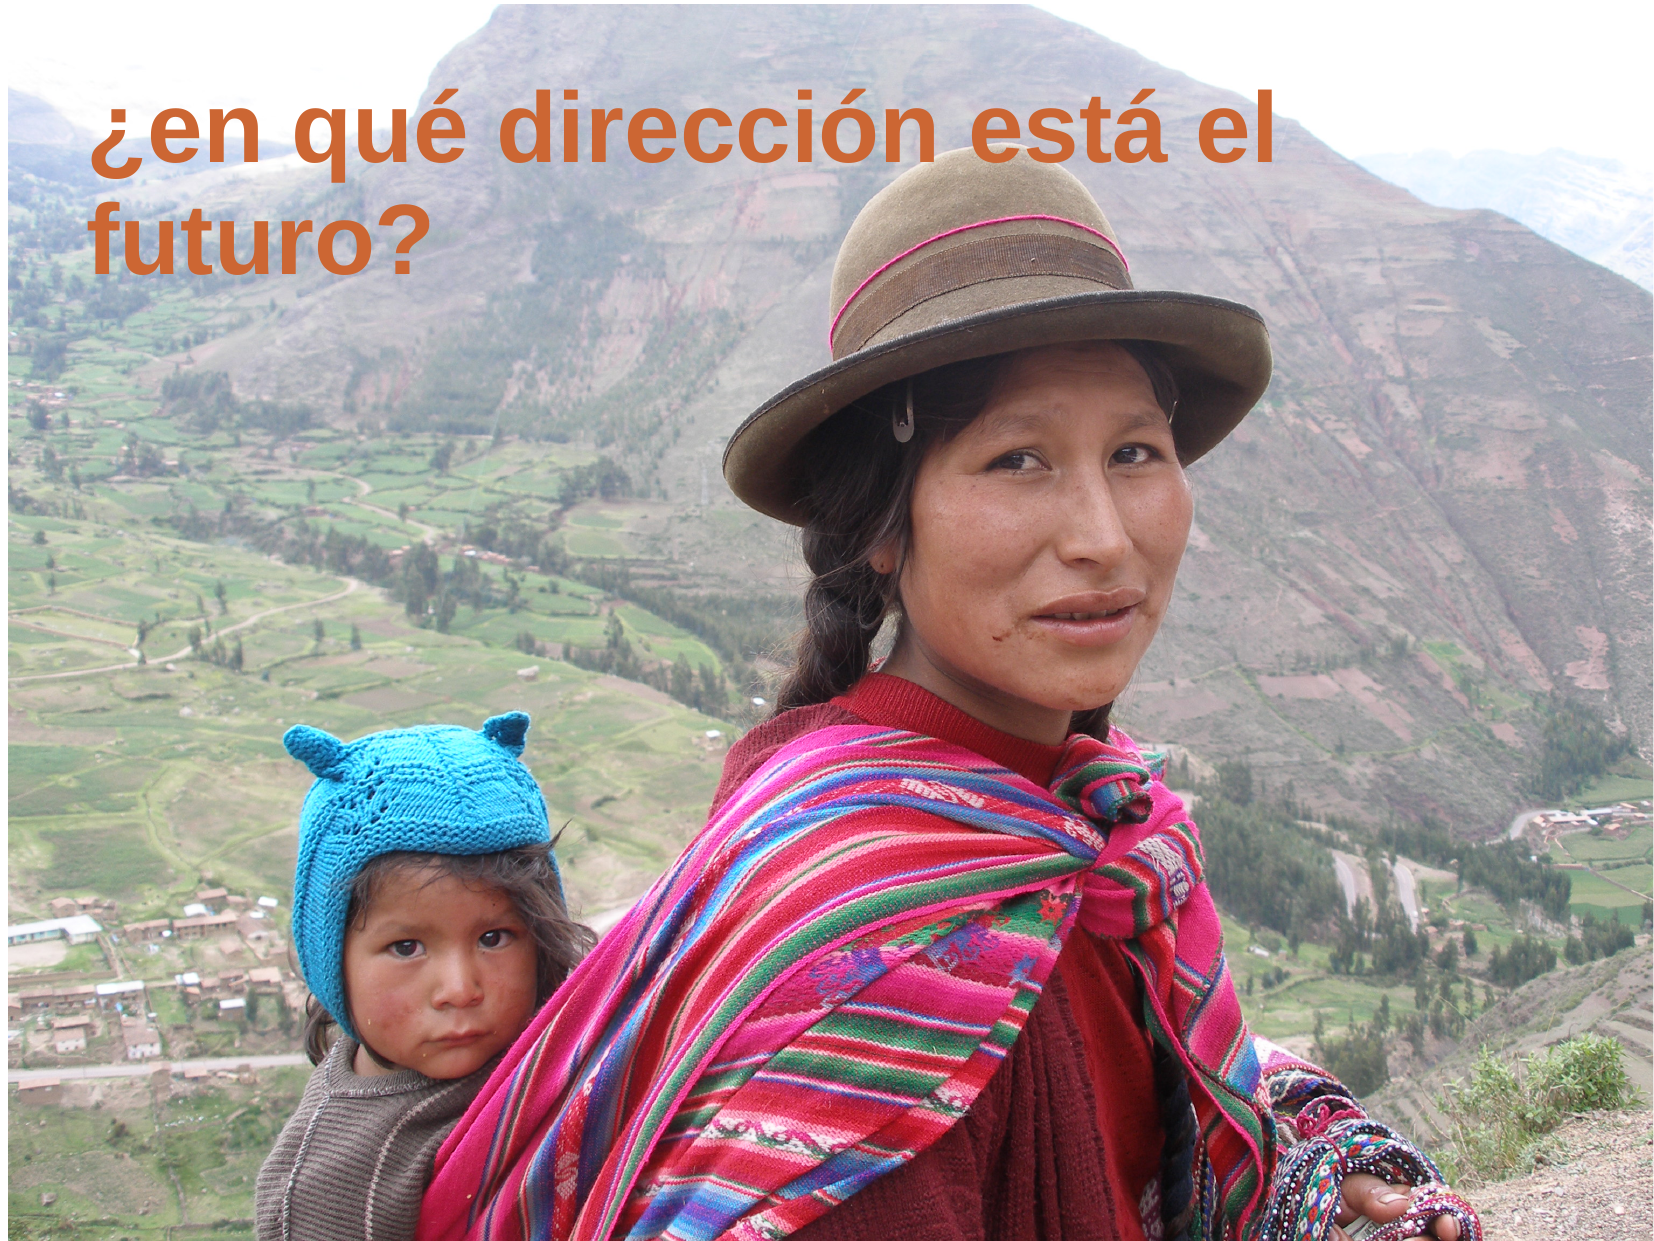

# ¿en qué dirección está el futuro?